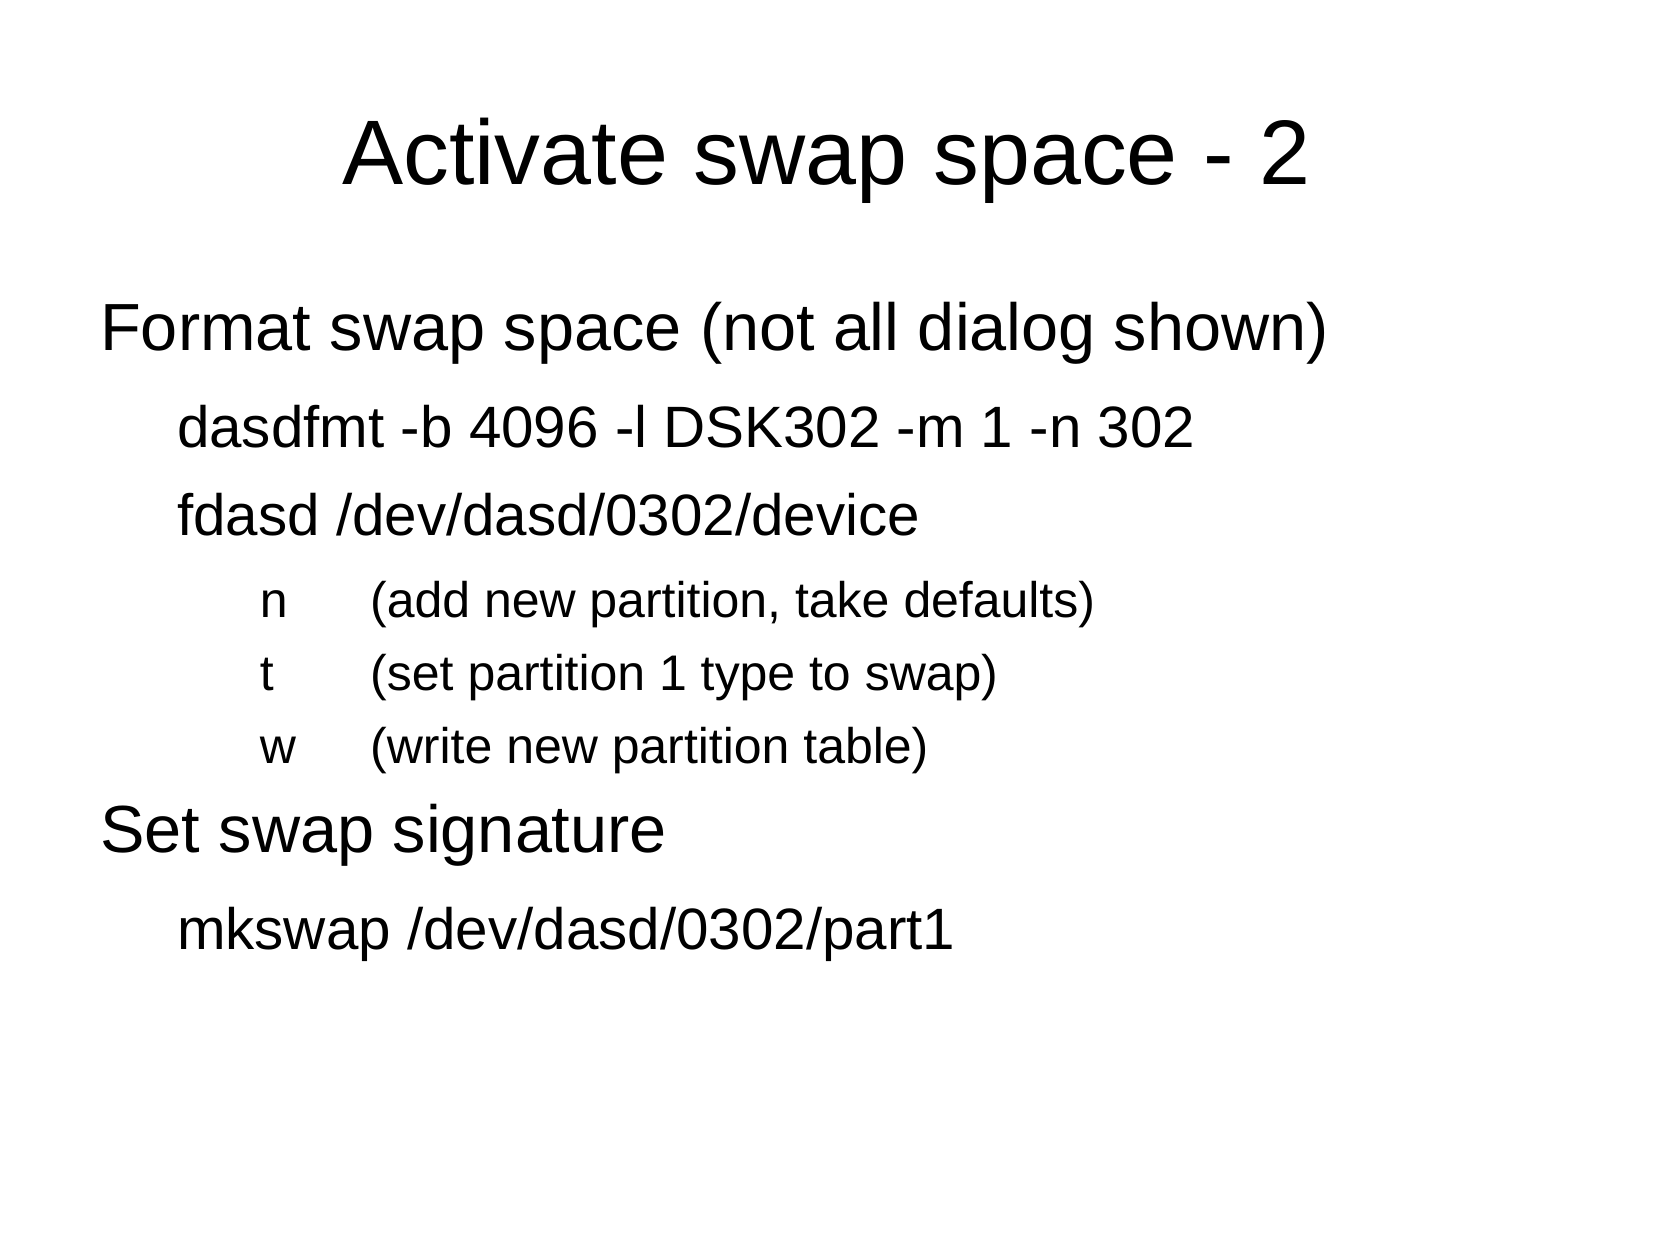

# Activate swap space - 2
Format swap space (not all dialog shown)
dasdfmt -b 4096 -l DSK302 -m 1 -n 302
fdasd /dev/dasd/0302/device
n	(add new partition, take defaults)
t	(set partition 1 type to swap)
w	(write new partition table)
Set swap signature
mkswap /dev/dasd/0302/part1